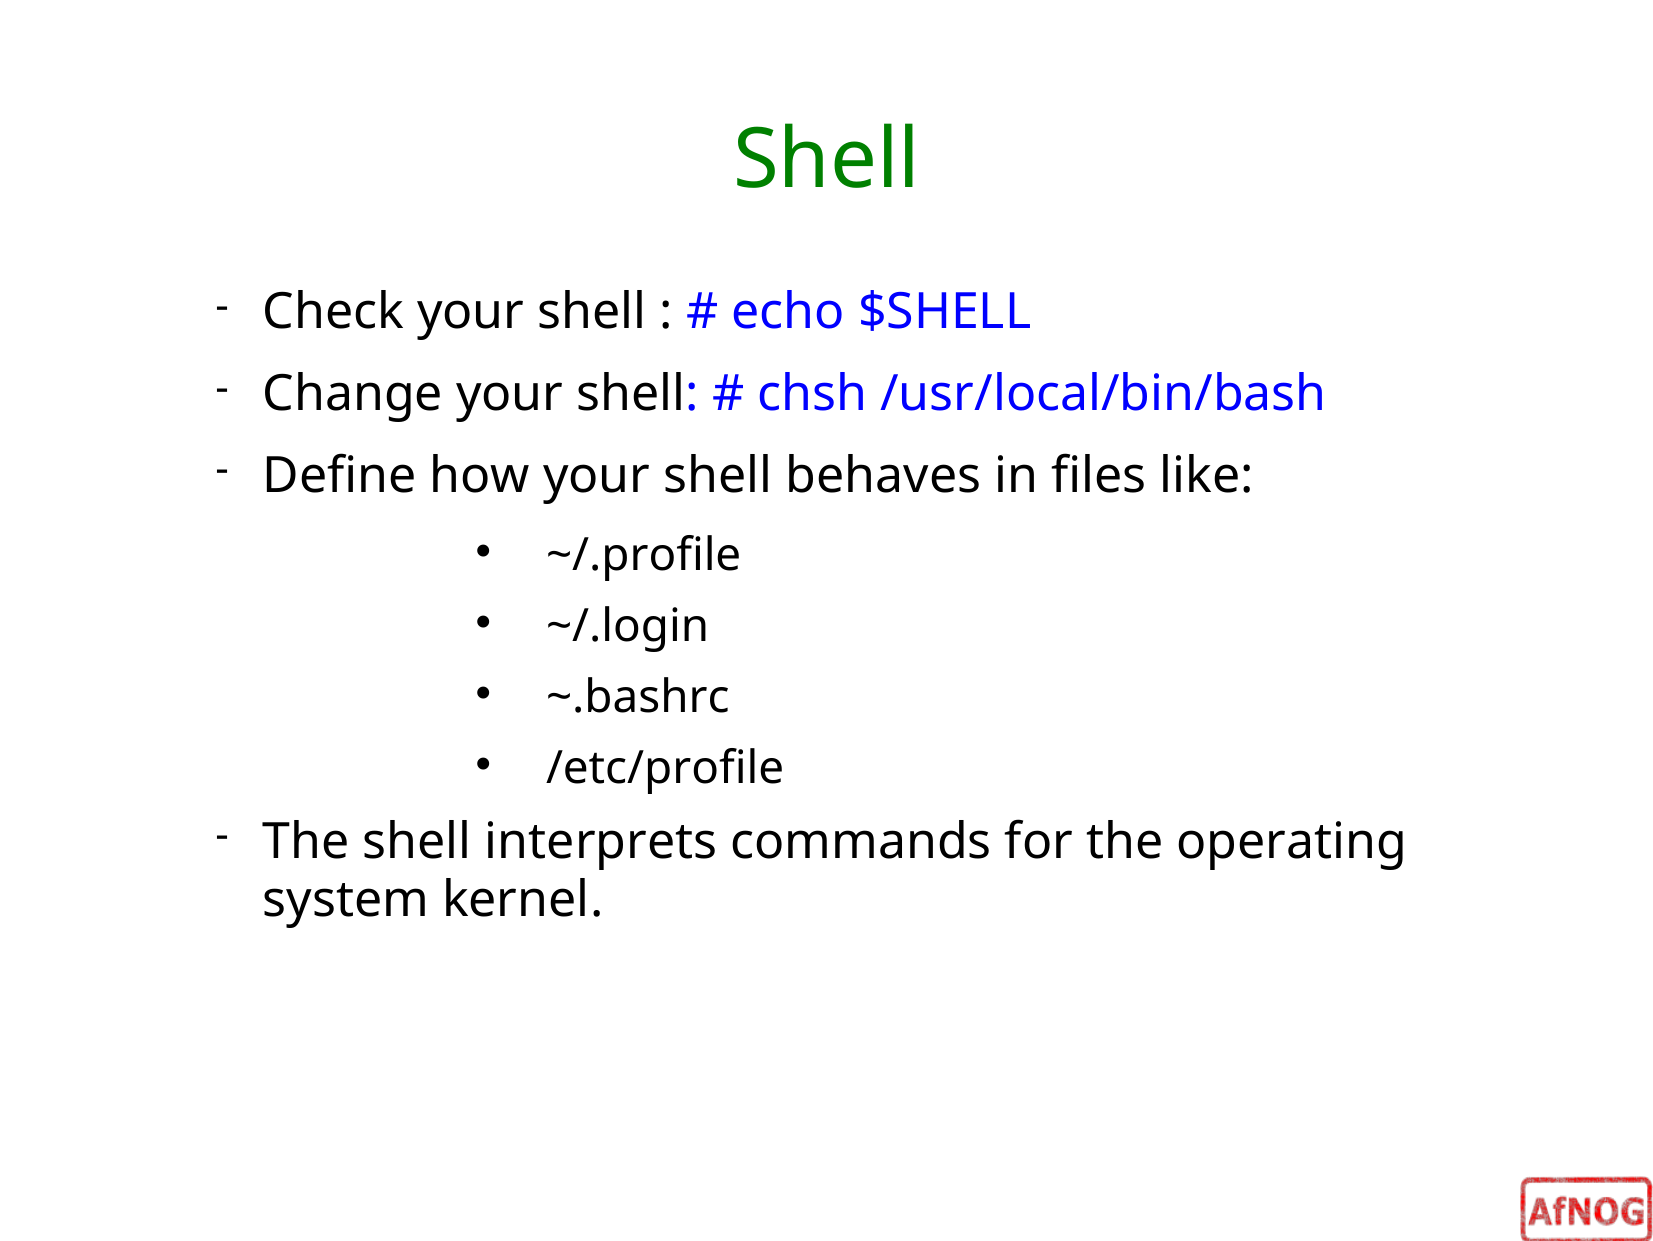

Shell
Check your shell : # echo $SHELL
Change your shell: # chsh /usr/local/bin/bash
Define how your shell behaves in files like:
~/.profile
~/.login
~.bashrc
/etc/profile
The shell interprets commands for the operating system kernel.